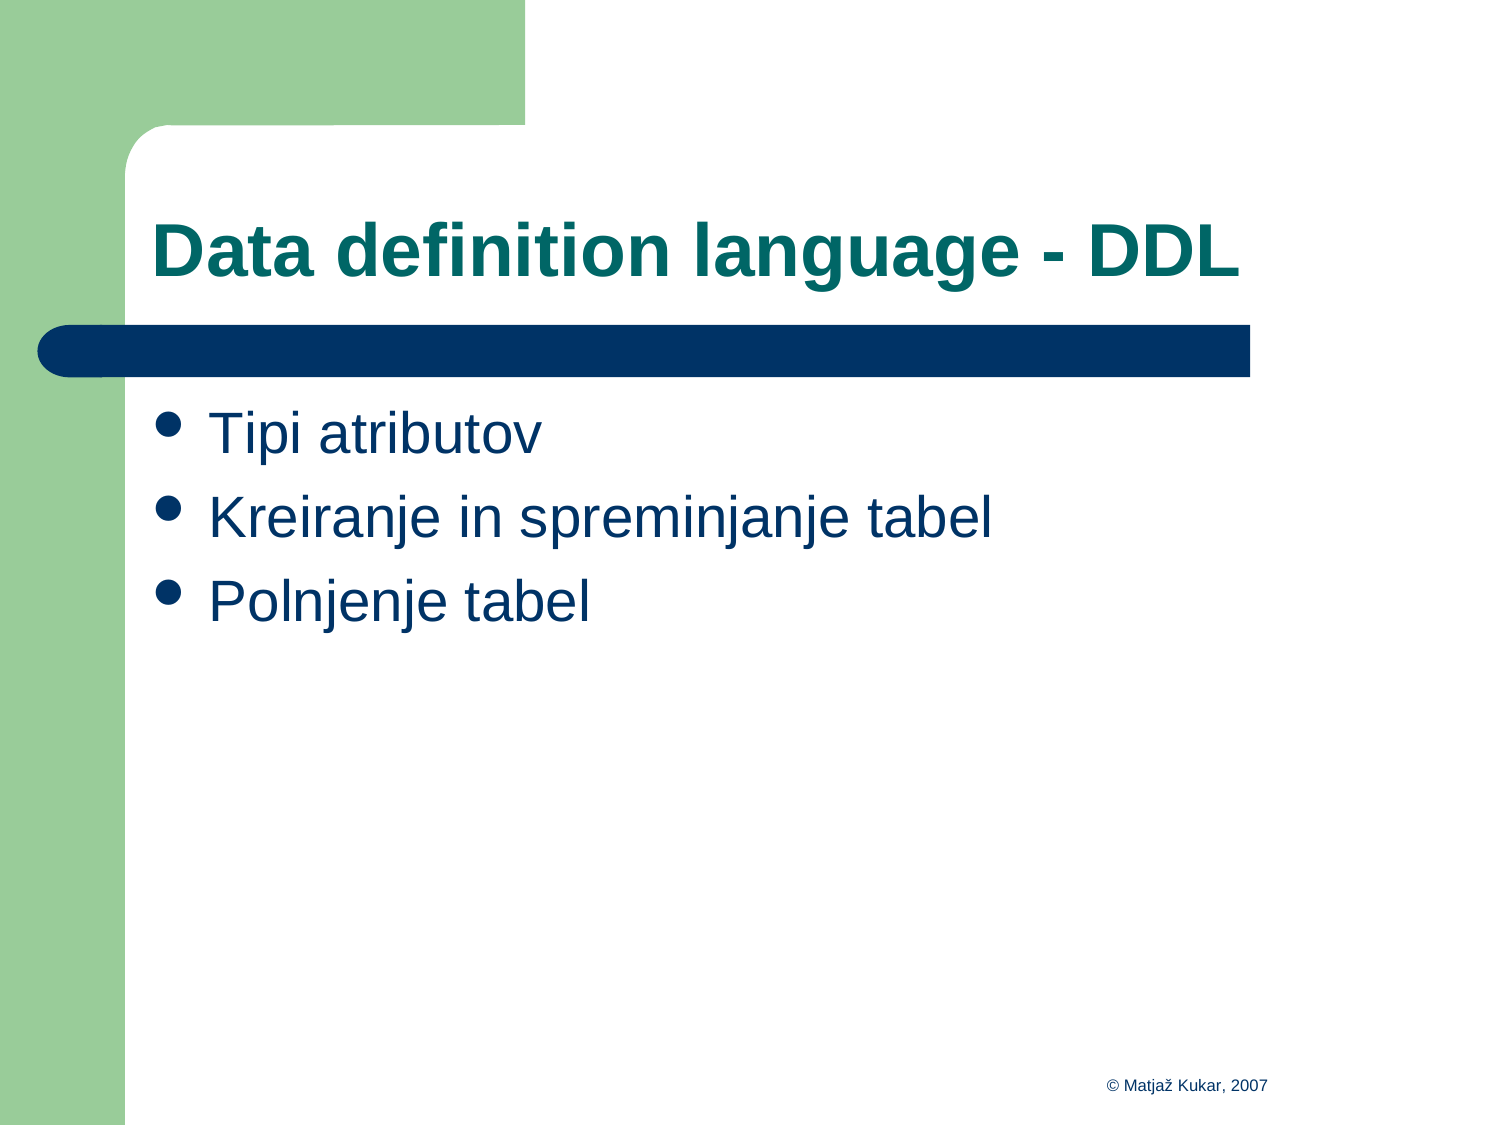

# Data definition language - DDL
Tipi atributov
Kreiranje in spreminjanje tabel
Polnjenje tabel
© Matjaž Kukar, 2007